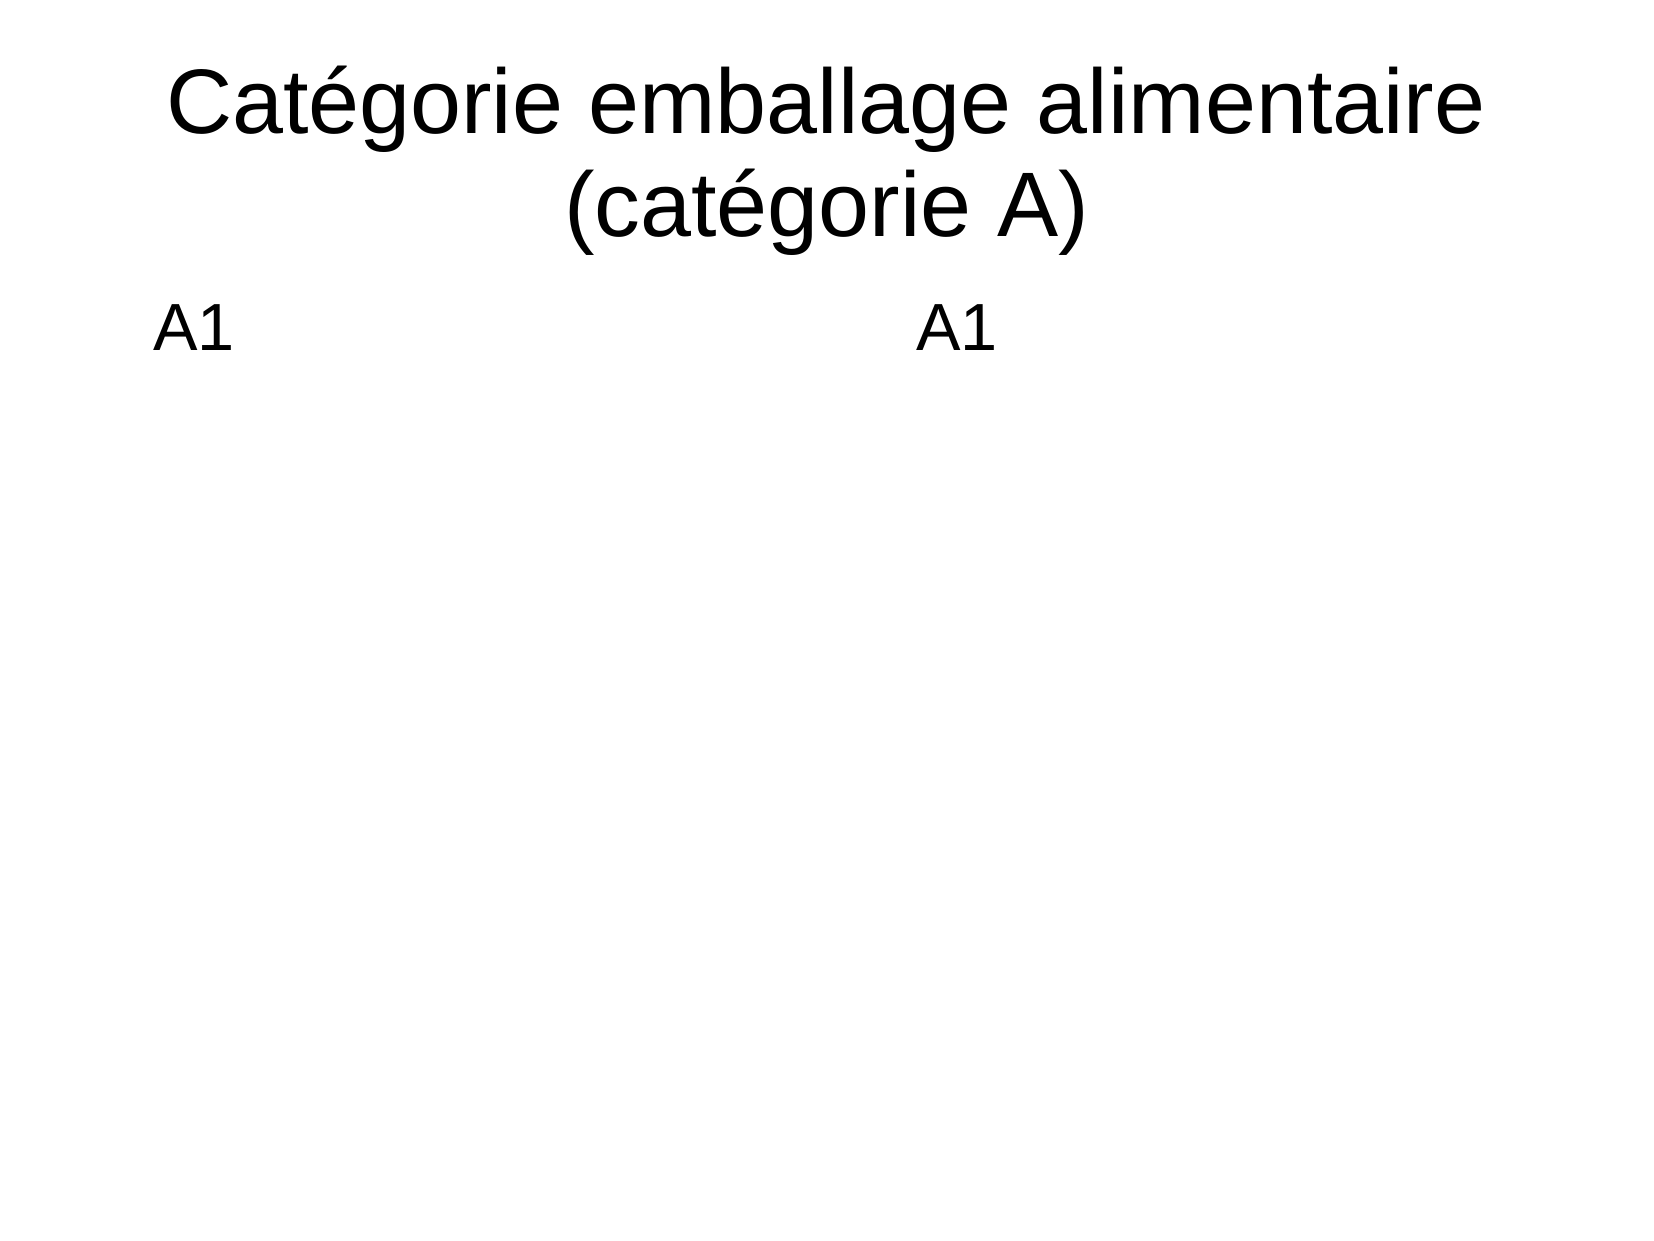

# Catégorie emballage alimentaire (catégorie A)
A1
A1